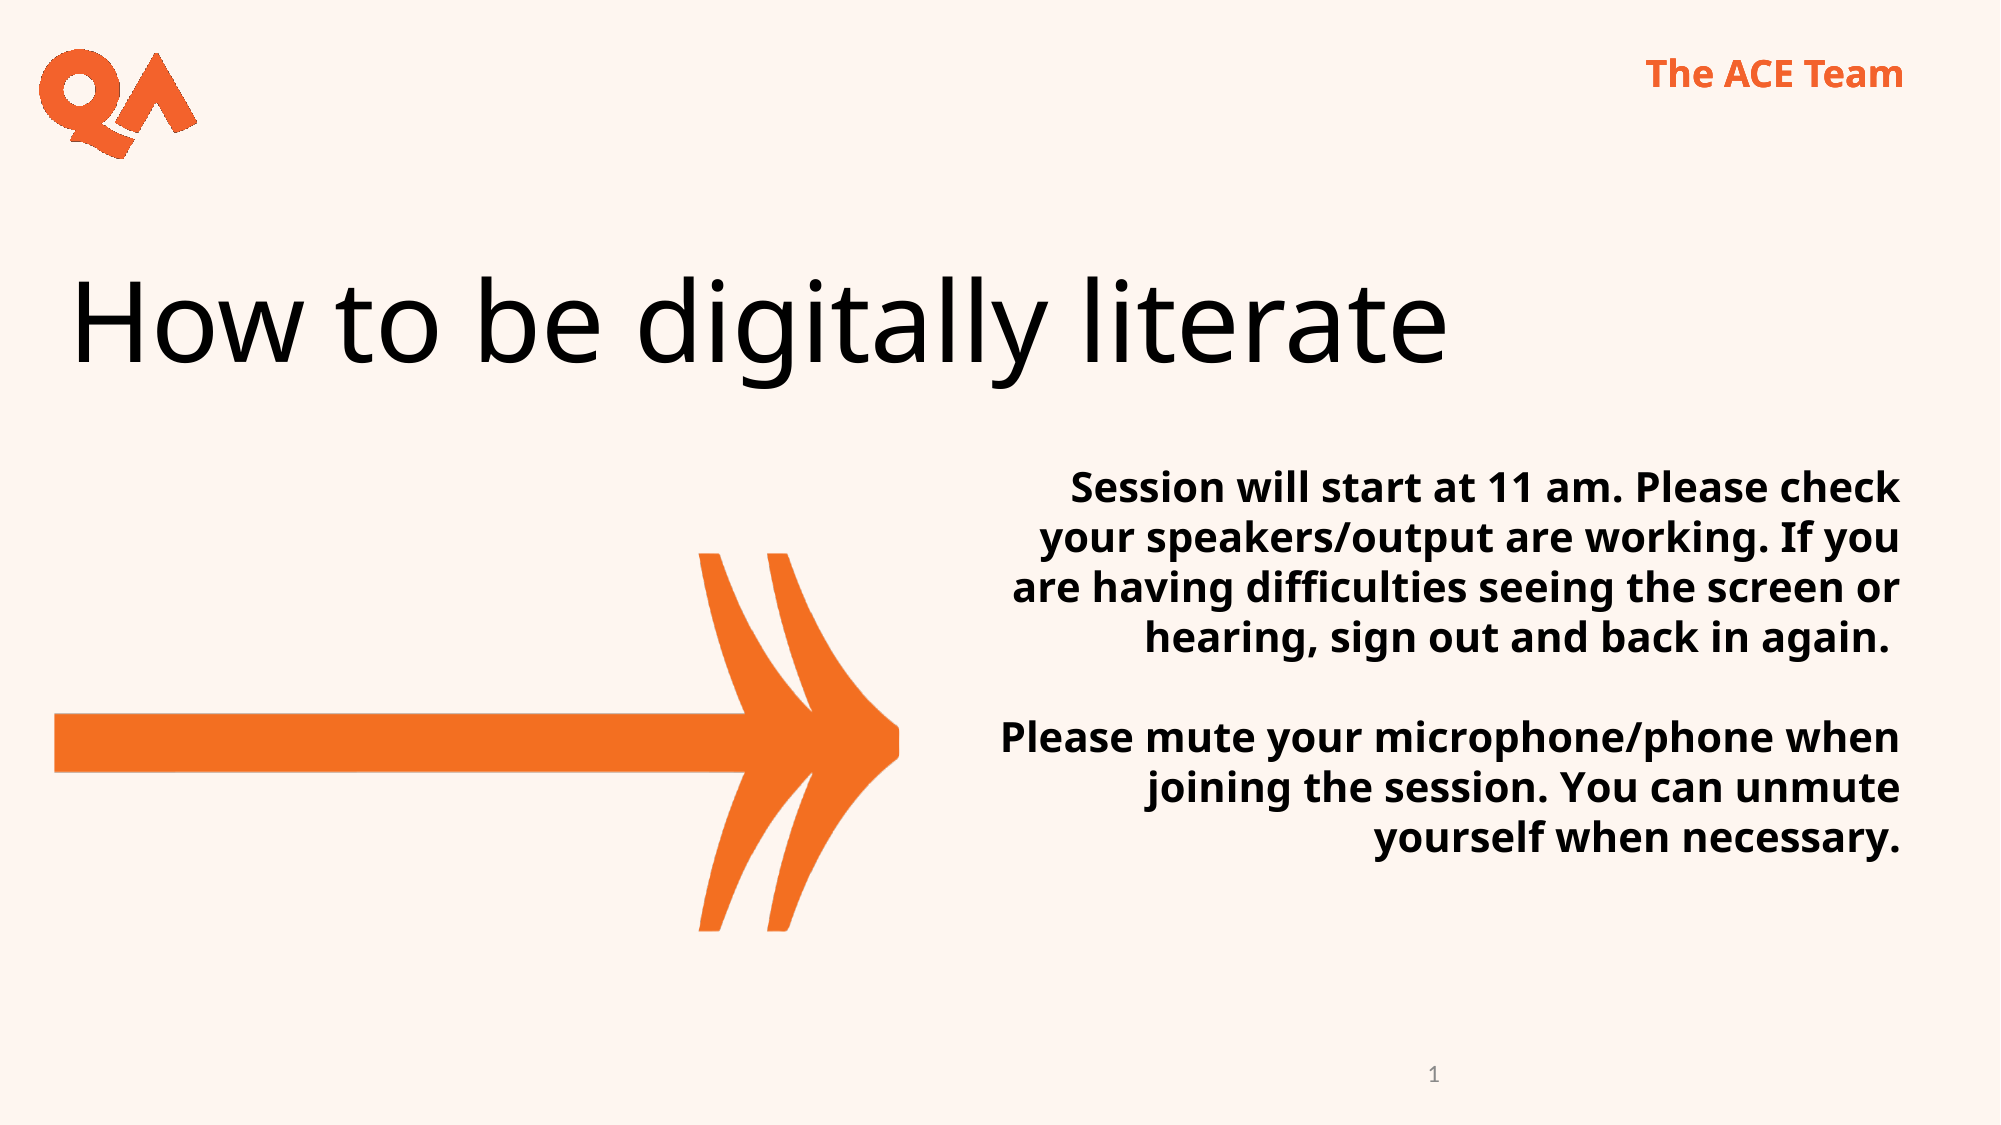

The ACE Team
# How to be digitally literate
Session will start at 11 am. Please check your speakers/output are working. If you are having difficulties seeing the screen or hearing, sign out and back in again.
Please mute your microphone/phone when joining the session. You can unmute yourself when necessary.